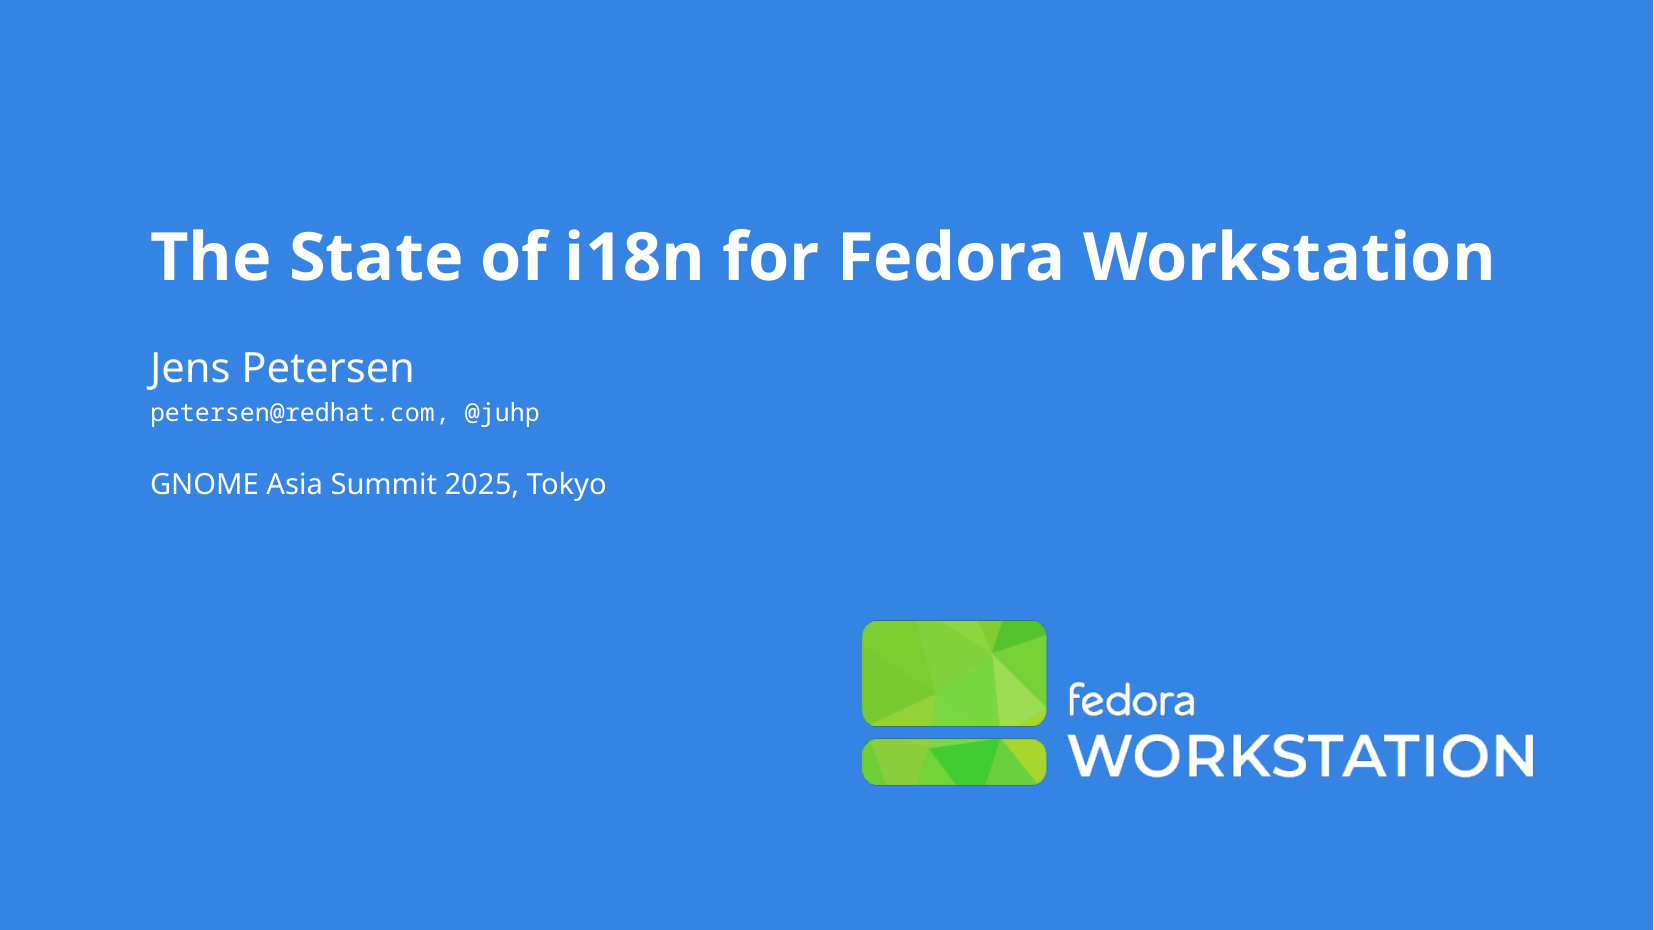

# The State of i18n for Fedora Workstation
Jens Petersen
petersen@redhat.com, @juhp
GNOME Asia Summit 2025, Tokyo